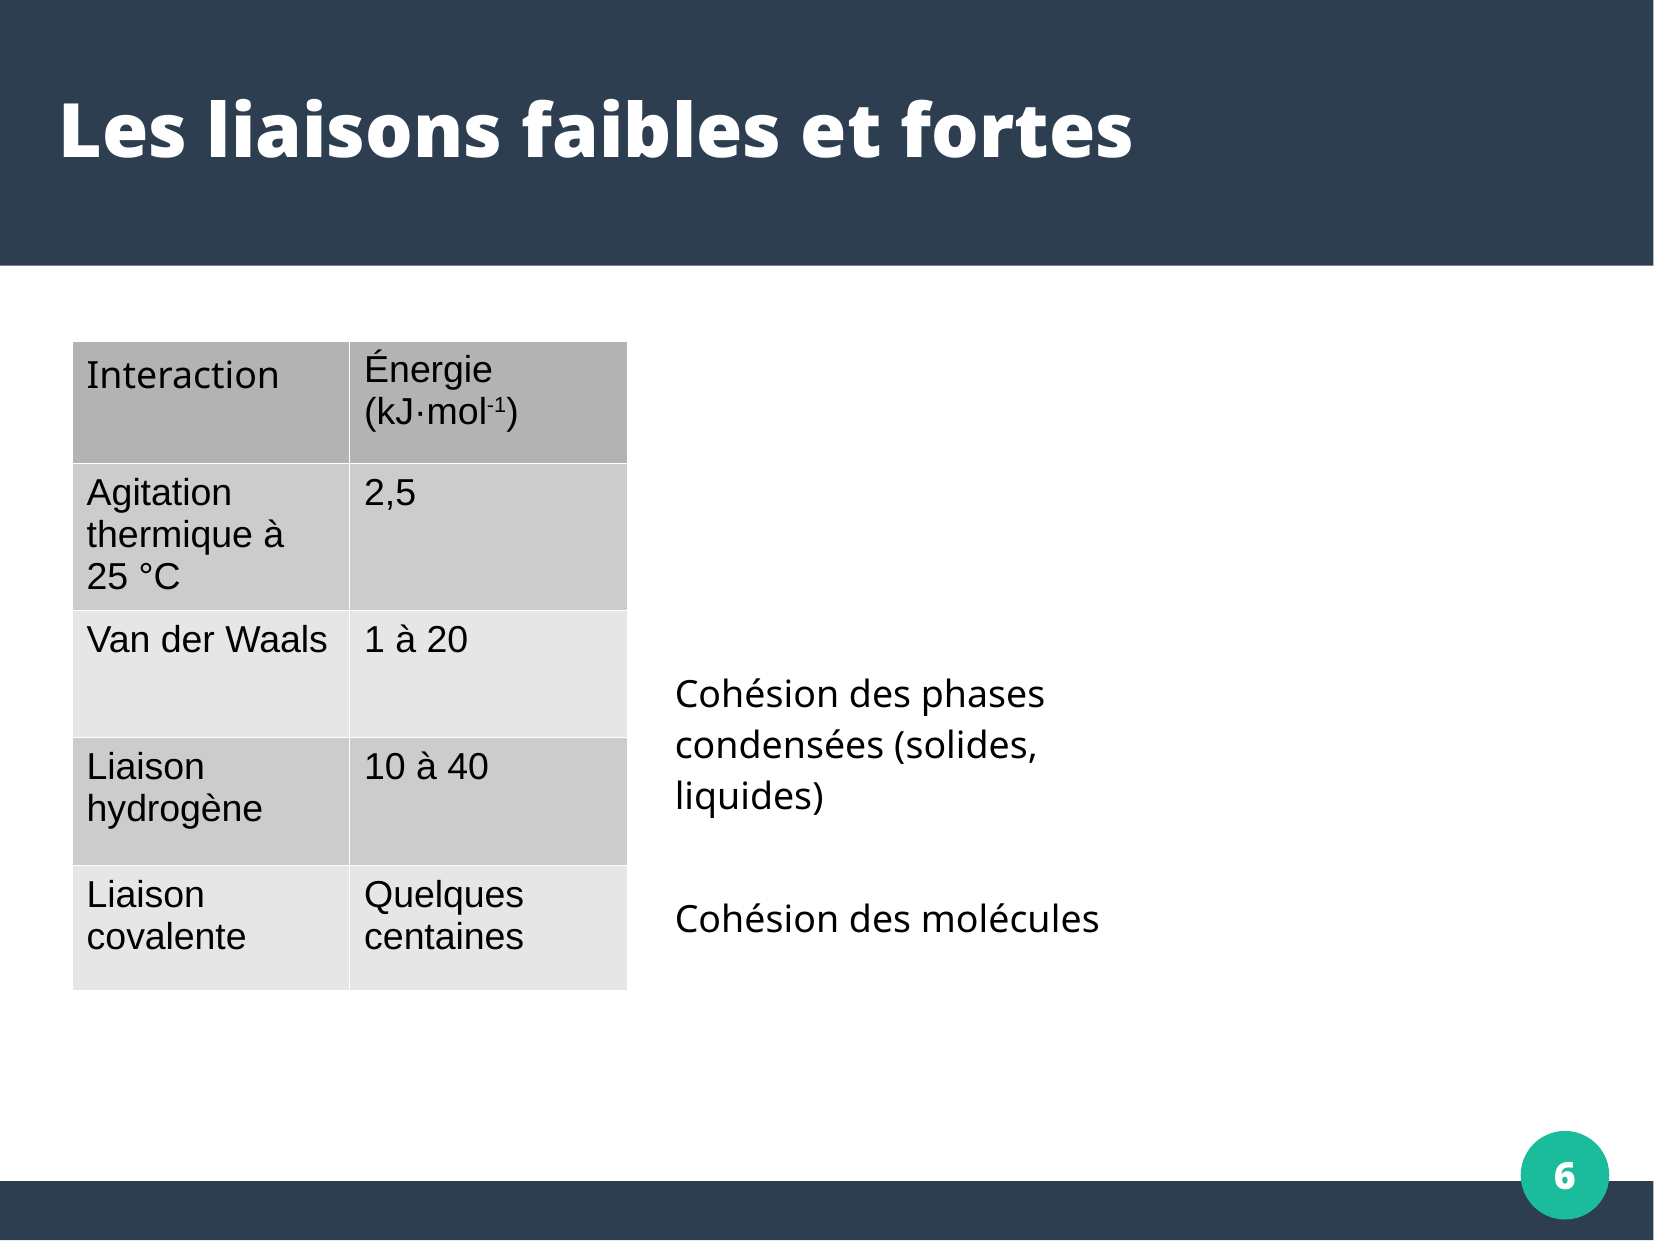

# Les liaisons faibles et fortes
| Interaction | Énergie (kJ·mol-1) |
| --- | --- |
| Agitation thermique à 25 °C | 2,5 |
| Van der Waals | 1 à 20 |
| Liaison hydrogène | 10 à 40 |
| Liaison covalente | Quelques centaines |
Cohésion des phases condensées (solides, liquides)
Cohésion des molécules
6